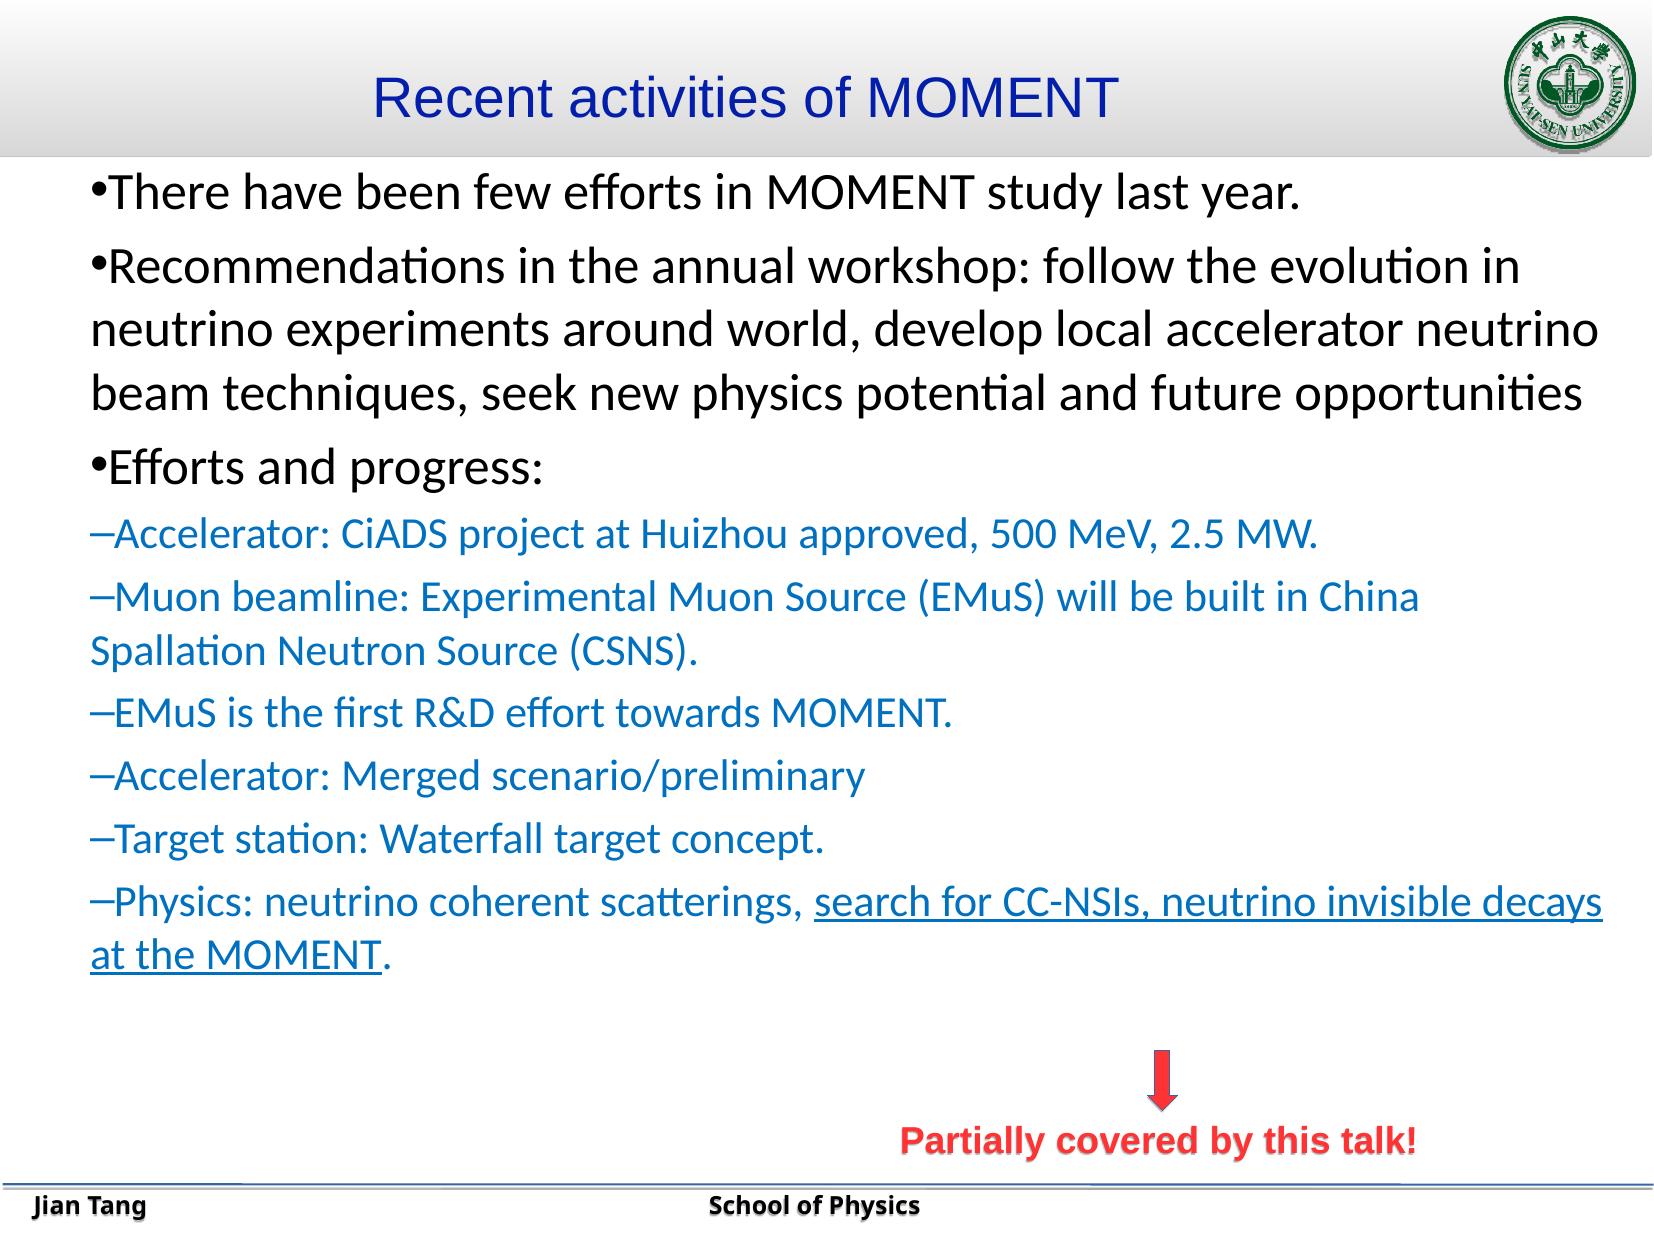

# Recent activities of MOMENT
There have been few efforts in MOMENT study last year.
Recommendations in the annual workshop: follow the evolution in neutrino experiments around world, develop local accelerator neutrino beam techniques, seek new physics potential and future opportunities
Efforts and progress:
Accelerator: CiADS project at Huizhou approved, 500 MeV, 2.5 MW.
Muon beamline: Experimental Muon Source (EMuS) will be built in China Spallation Neutron Source (CSNS).
EMuS is the first R&D effort towards MOMENT.
Accelerator: Merged scenario/preliminary
Target station: Waterfall target concept.
Physics: neutrino coherent scatterings, search for CC-NSIs, neutrino invisible decays at the MOMENT.
Partially covered by this talk!